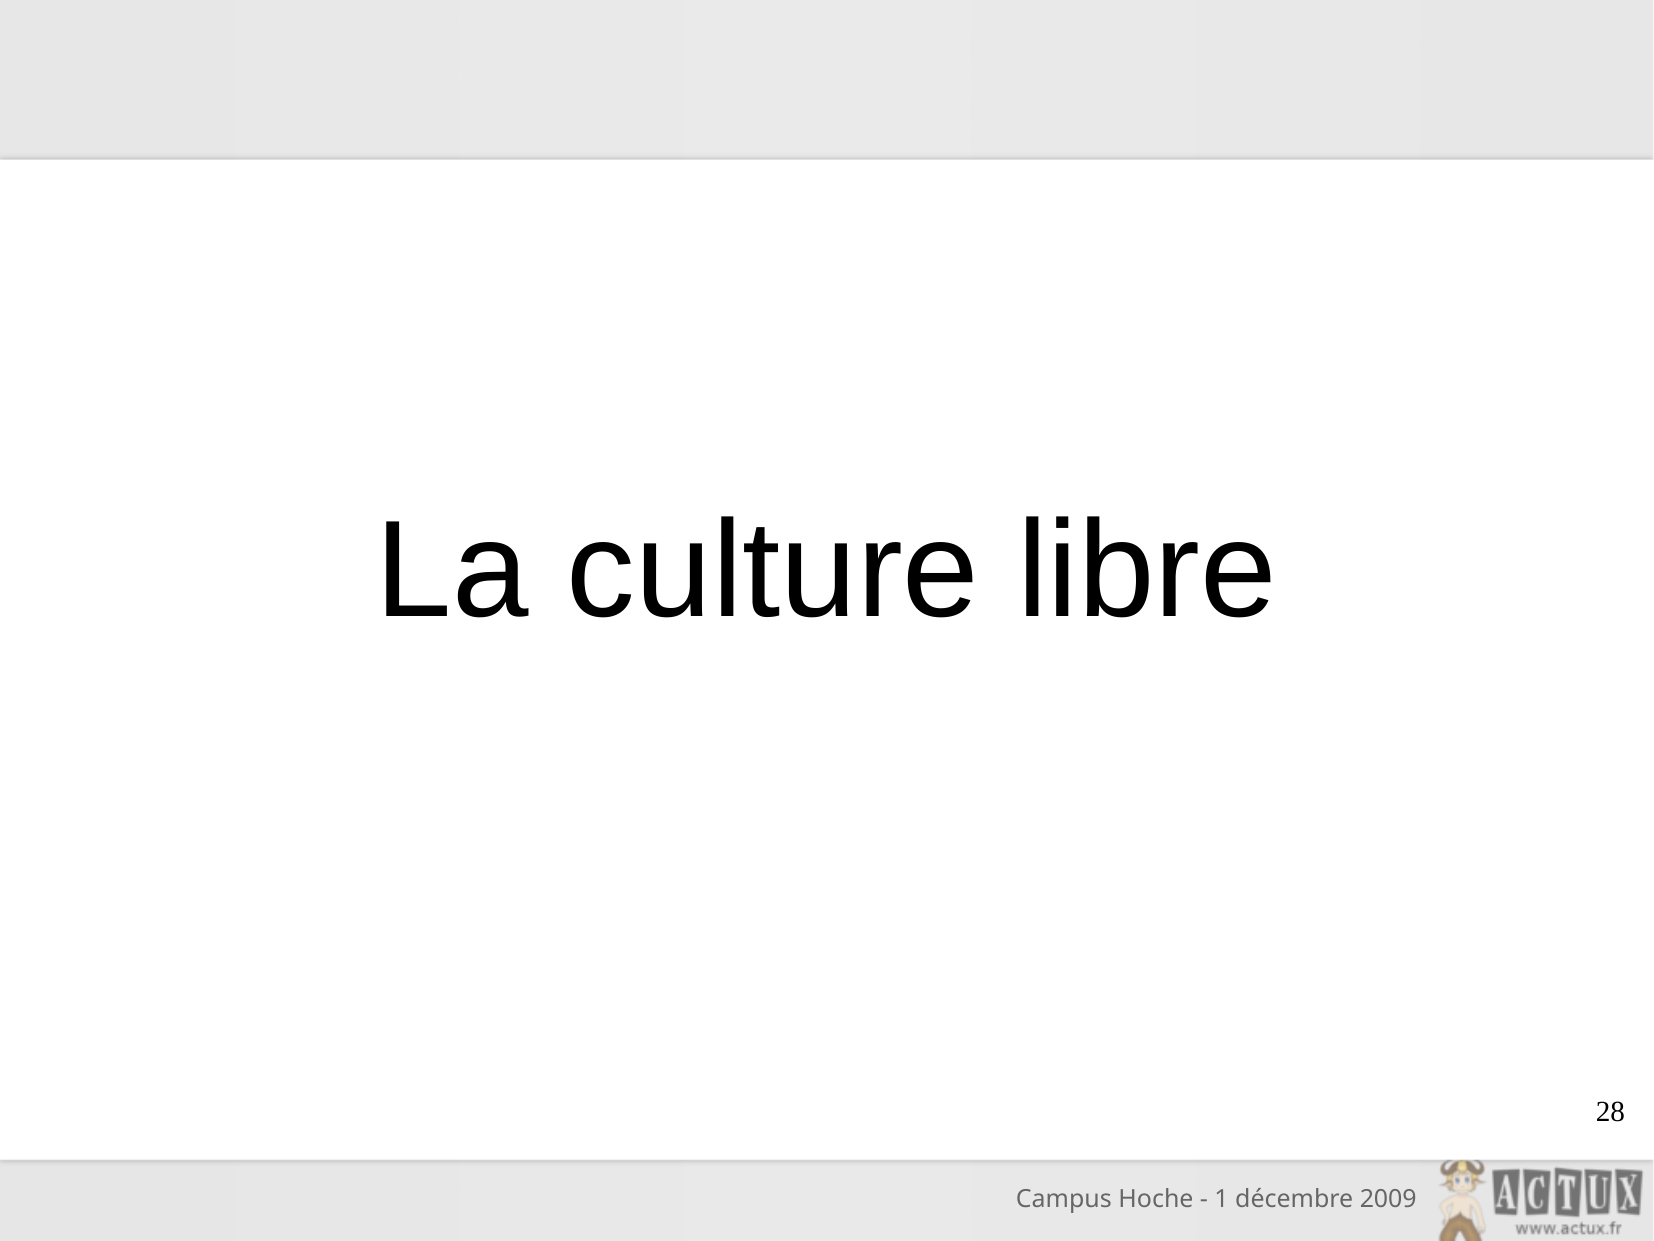

# La culture libre
28
Campus Hoche - 1 décembre 2009